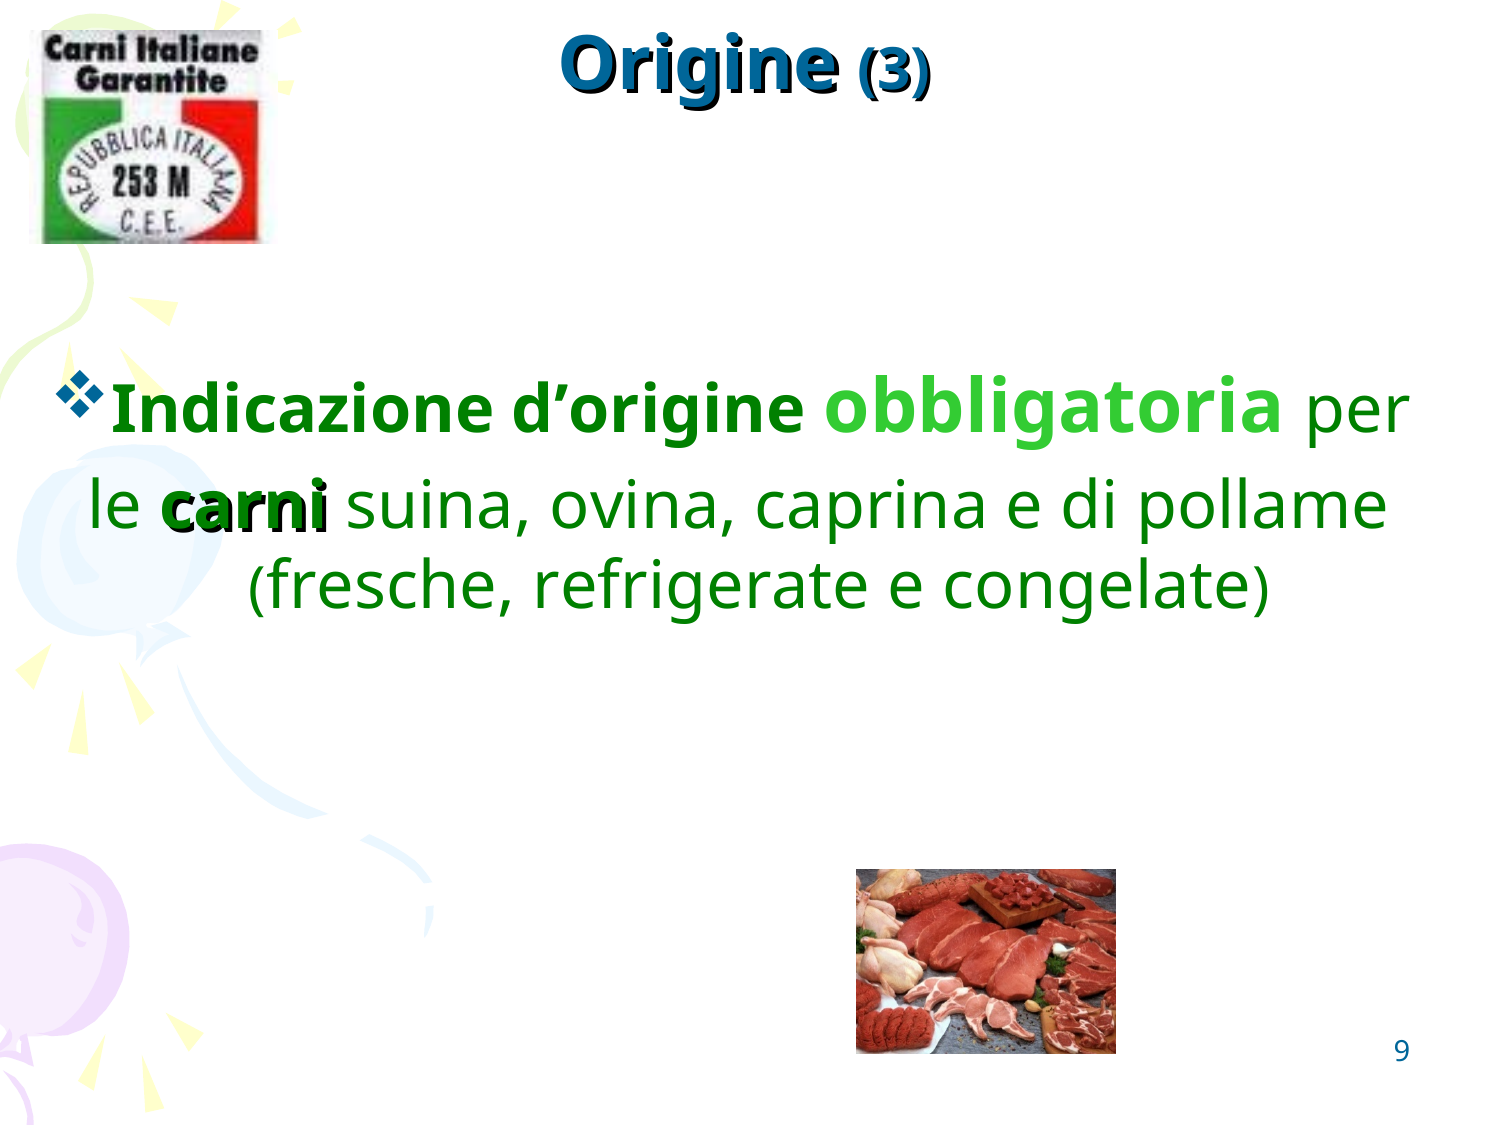

Origine (3)
# Indicazione d’origine obbligatoria per
le carni suina, ovina, caprina e di pollame (fresche, refrigerate e congelate)